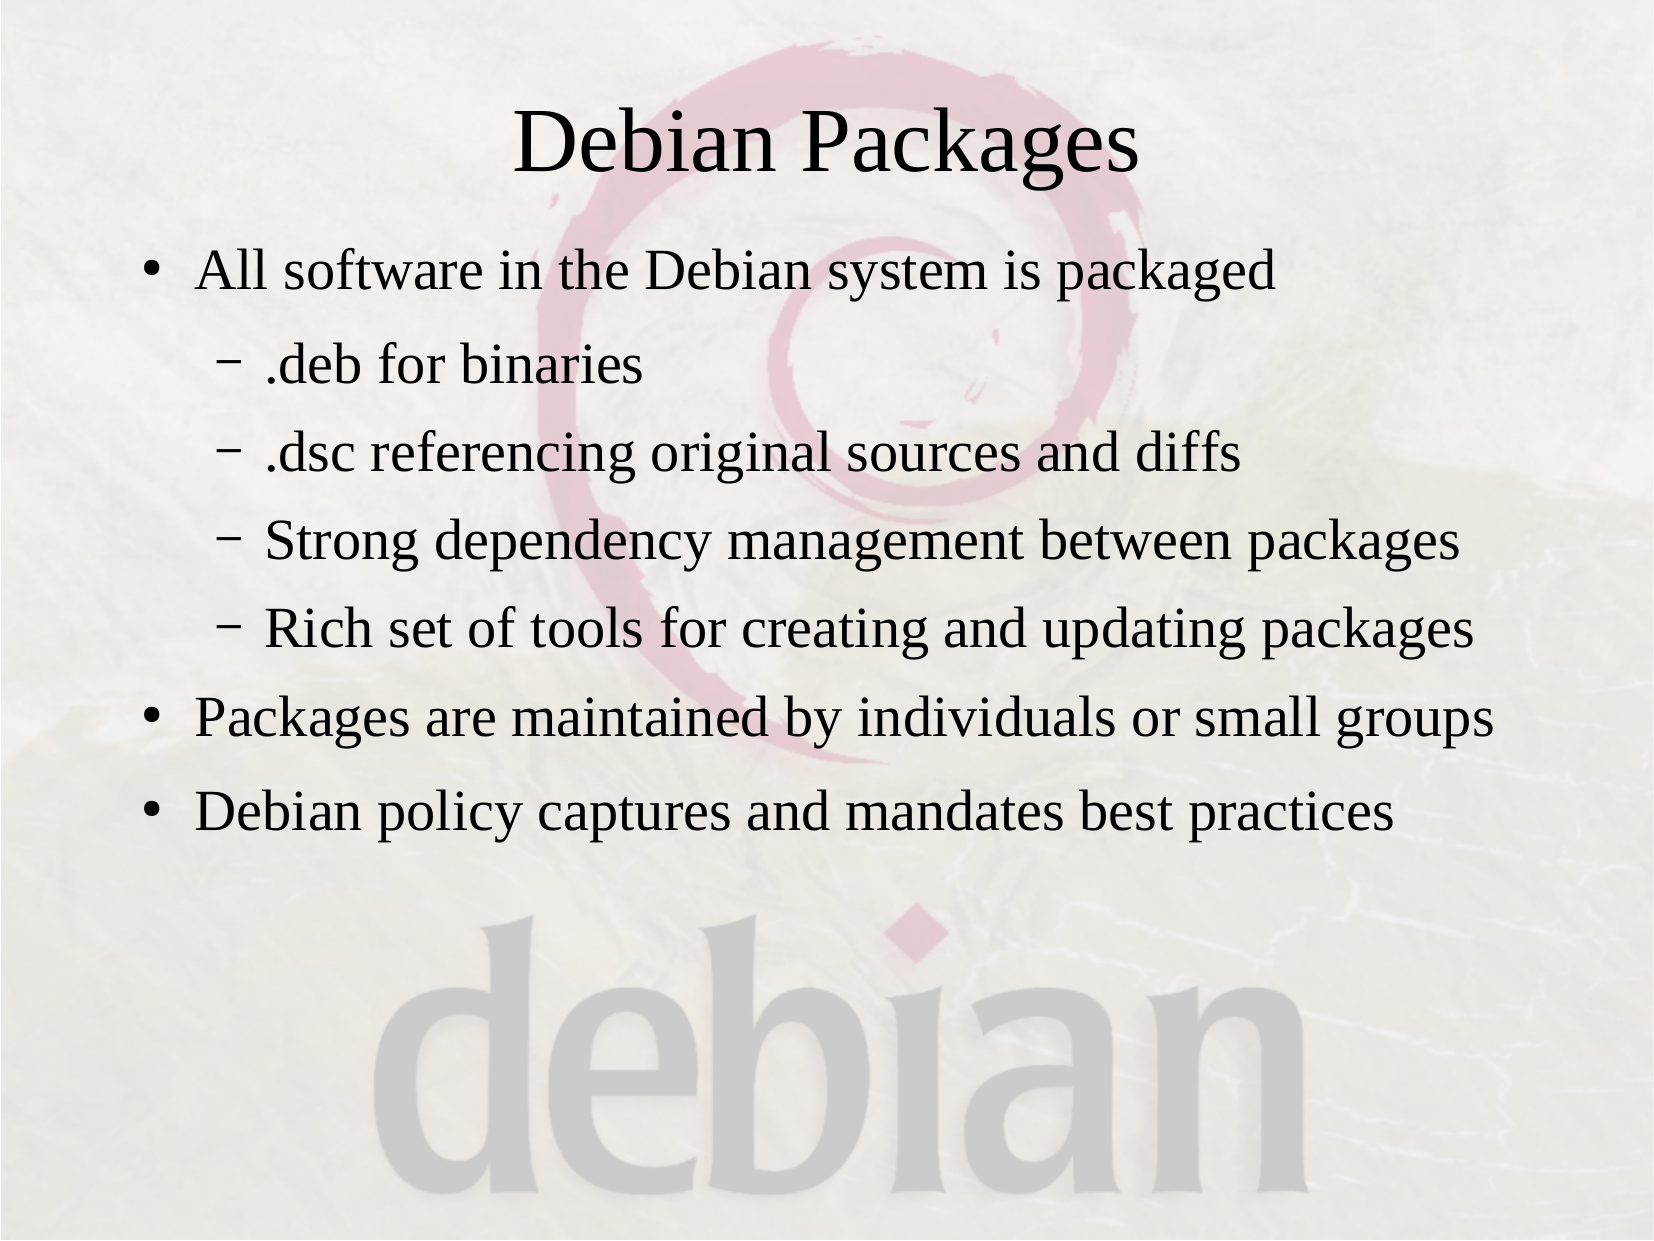

# Debian Packages
All software in the Debian system is packaged
.deb for binaries
.dsc referencing original sources and diffs
Strong dependency management between packages
Rich set of tools for creating and updating packages
Packages are maintained by individuals or small groups
Debian policy captures and mandates best practices